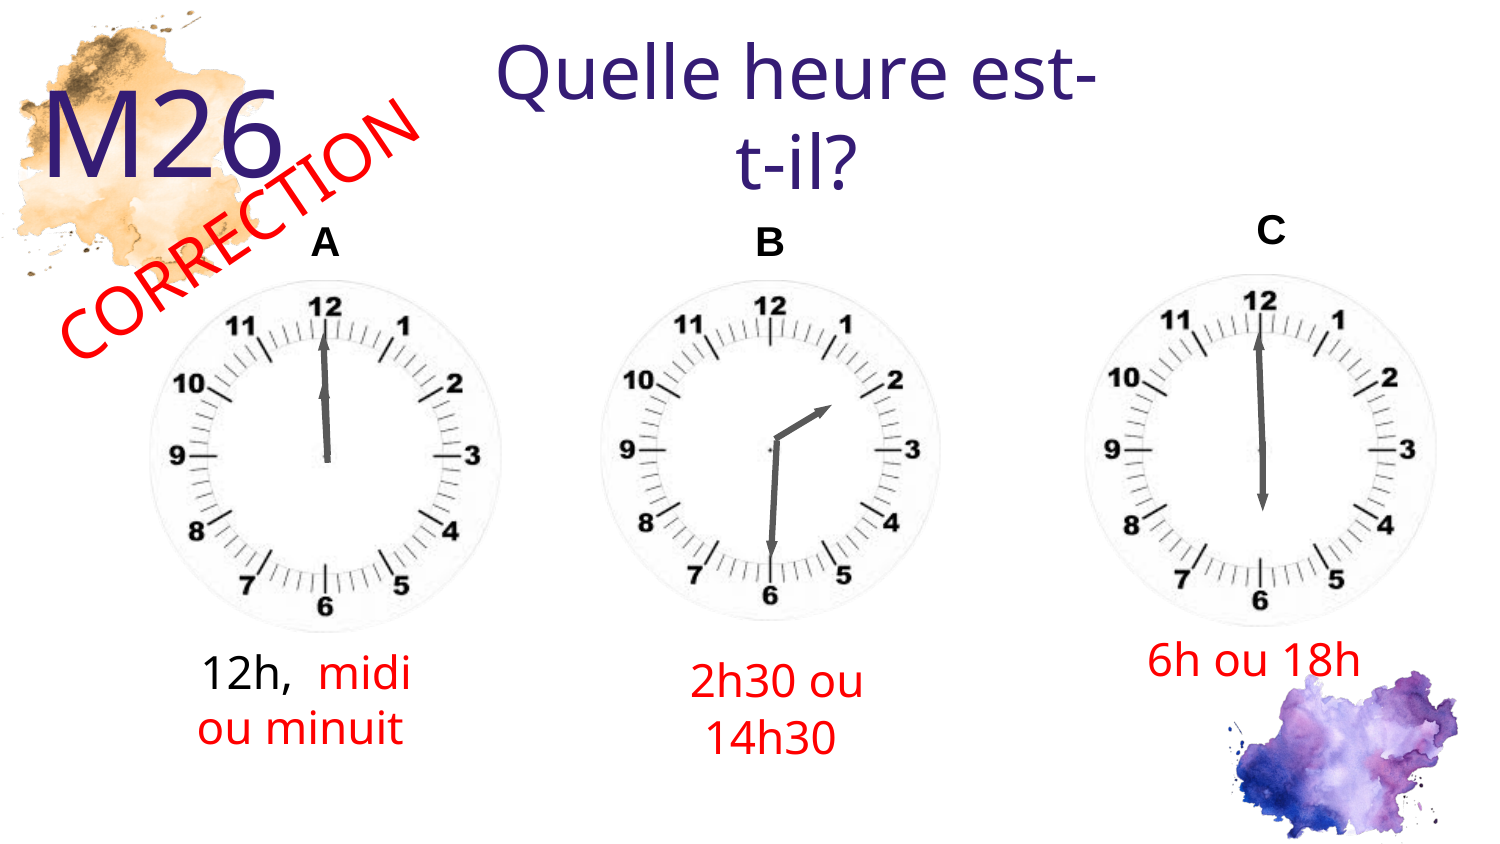

Quelle heure est-t-il?
M26
CORRECTION
C
A
B
6h ou 18h
12h, midi ou minuit
 2h30 ou 14h30